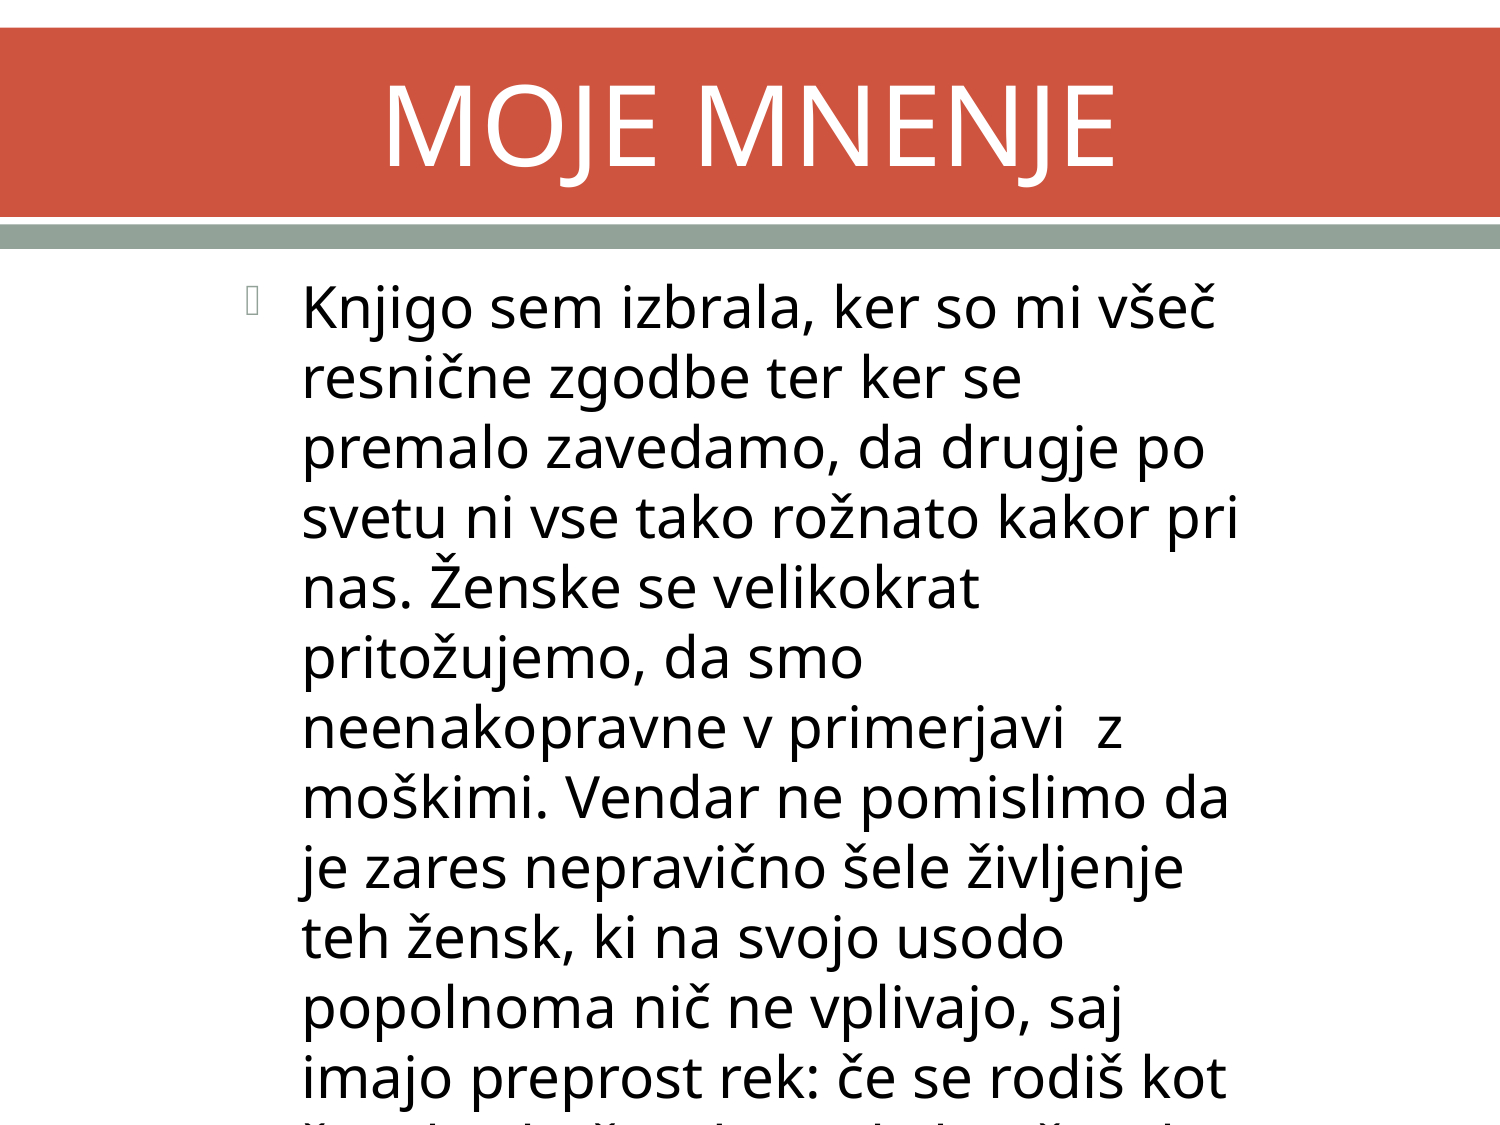

# MOJE MNENJE
Knjigo sem izbrala, ker so mi všeč resnične zgodbe ter ker se premalo zavedamo, da drugje po svetu ni vse tako rožnato kakor pri nas. Ženske se velikokrat pritožujemo, da smo neenakopravne v primerjavi z moškimi. Vendar ne pomislimo da je zares nepravično šele življenje teh žensk, ki na svojo usodo popolnoma nič ne vplivajo, saj imajo preprost rek: če se rodiš kot ženska, boš tudi trpela kot ženska v podrejenosti moškemu.